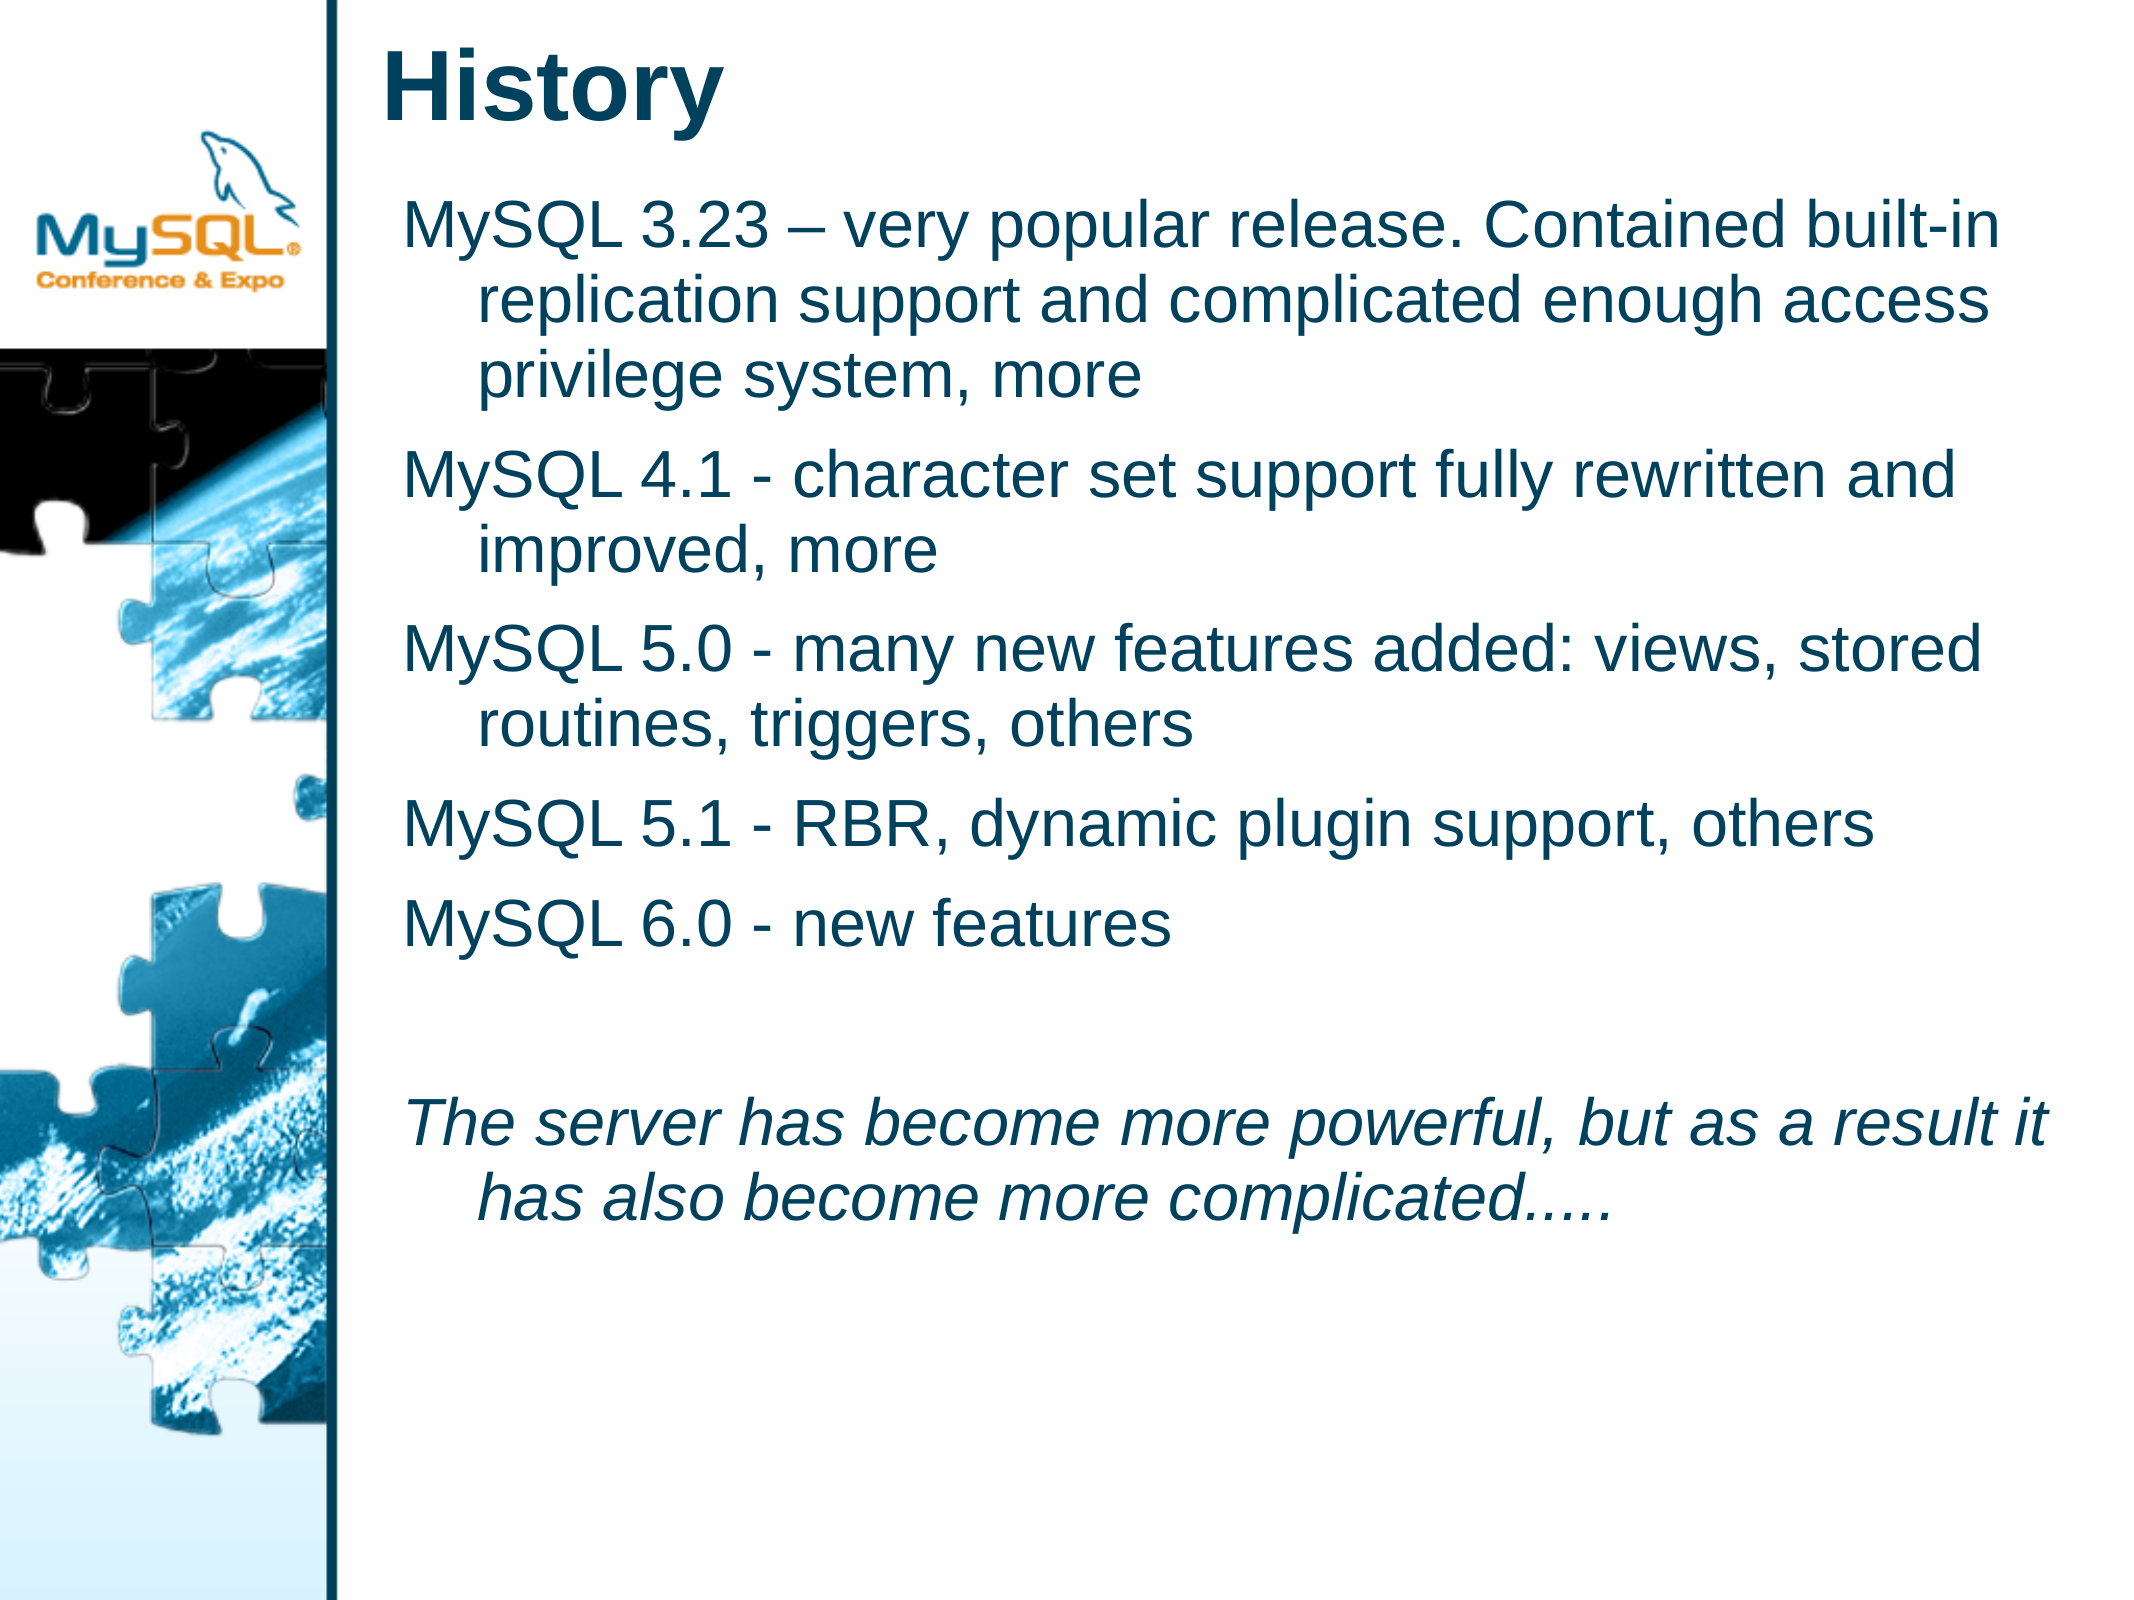

# History
MySQL 3.23 – very popular release. Contained built-in replication support and complicated enough access privilege system, more
MySQL 4.1 - character set support fully rewritten and improved, more
MySQL 5.0 - many new features added: views, stored routines, triggers, others
MySQL 5.1 - RBR, dynamic plugin support, others
MySQL 6.0 - new features
The server has become more powerful, but as a result it has also become more complicated.....